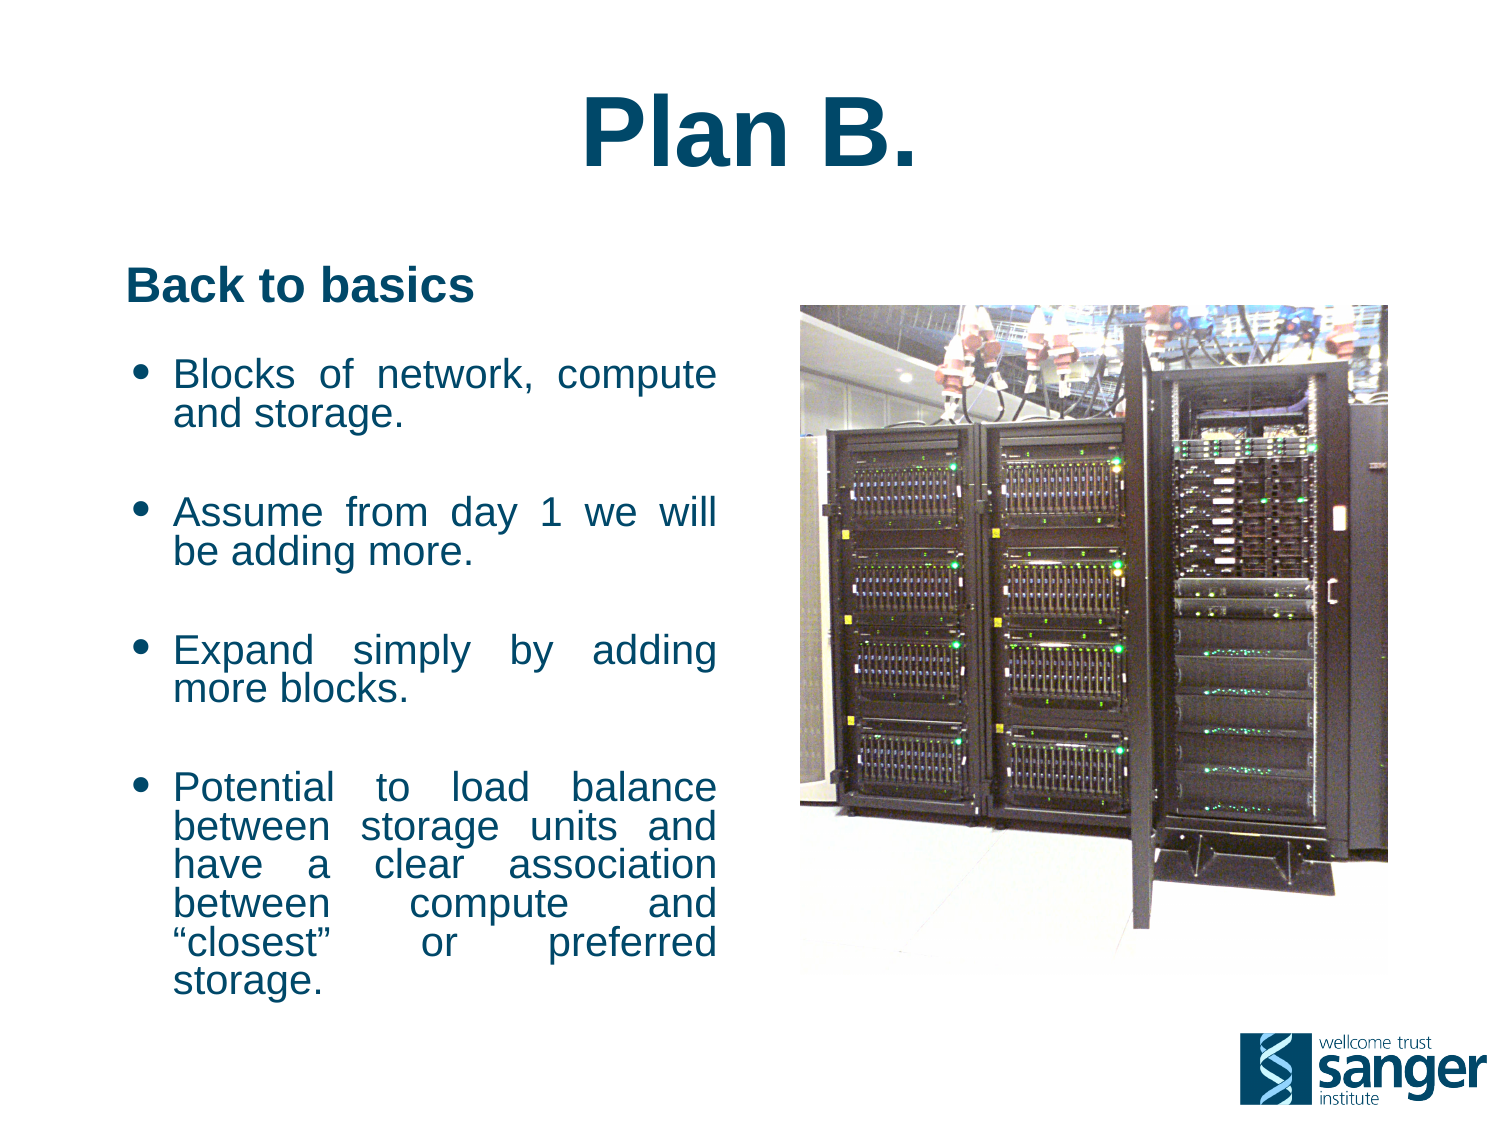

# Plan B.
Back to basics
Blocks of network, compute and storage.
Assume from day 1 we will be adding more.
Expand simply by adding more blocks.
Potential to load balance between storage units and have a clear association between compute and “closest” or preferred storage.